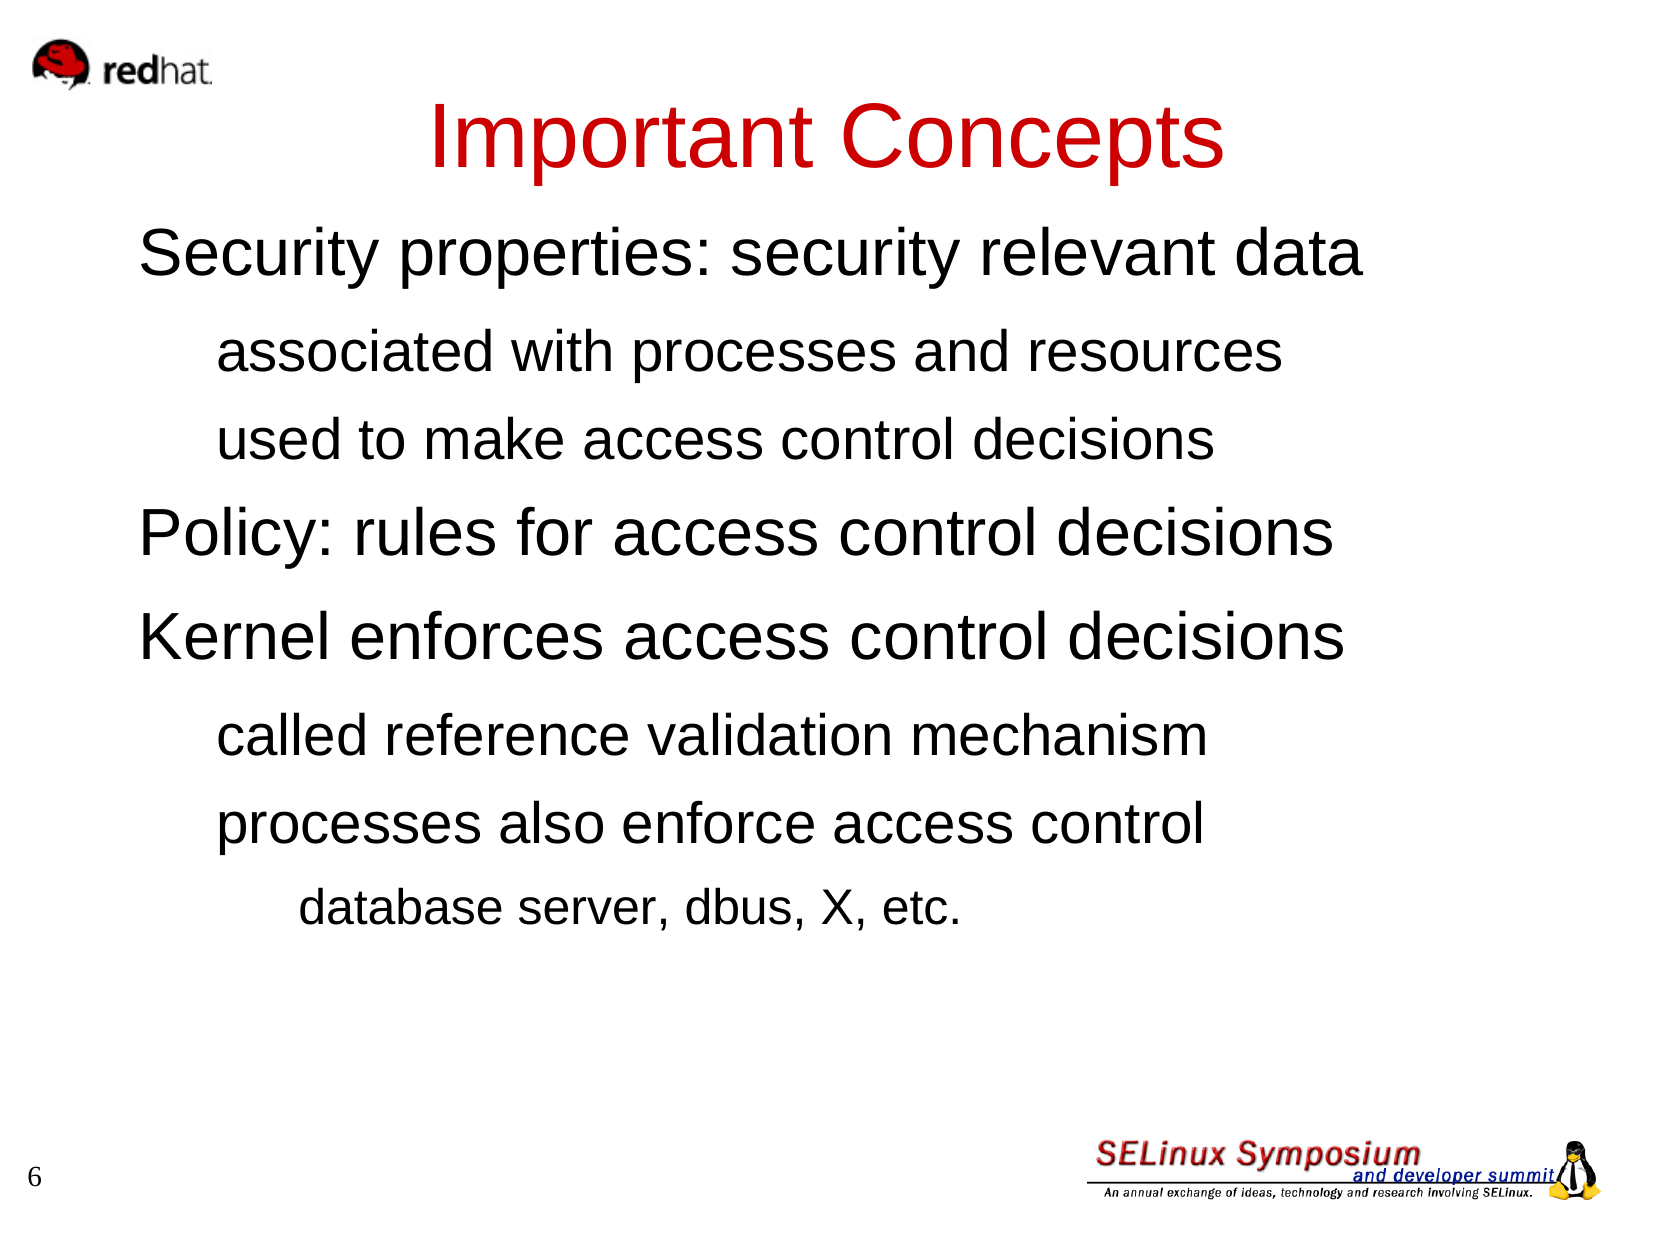

# Important Concepts
Security properties: security relevant data
associated with processes and resources
used to make access control decisions
Policy: rules for access control decisions
Kernel enforces access control decisions
called reference validation mechanism
processes also enforce access control
database server, dbus, X, etc.